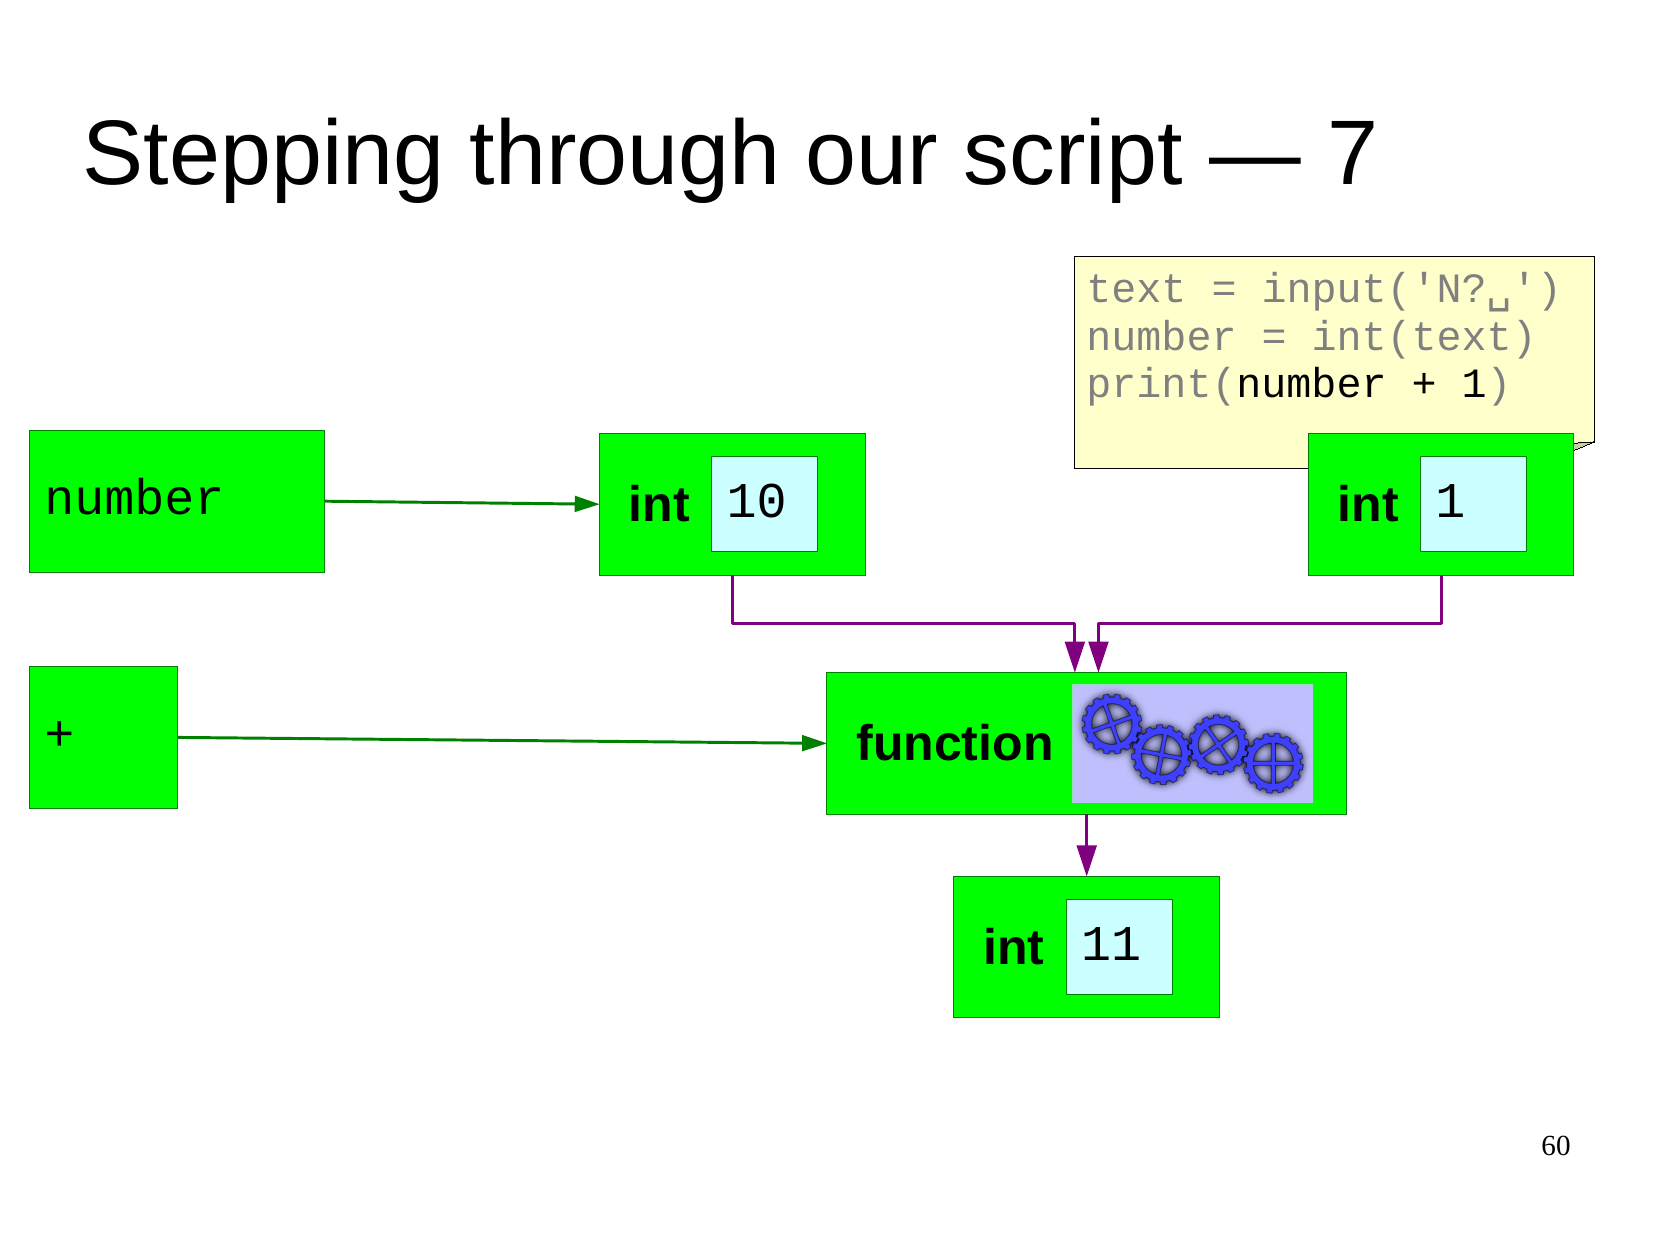

# Stepping through our script — 7
text = input('N?␣')
number = int(text)
print(number + 1)
number
int
10
int
1
+
function
int
11
60